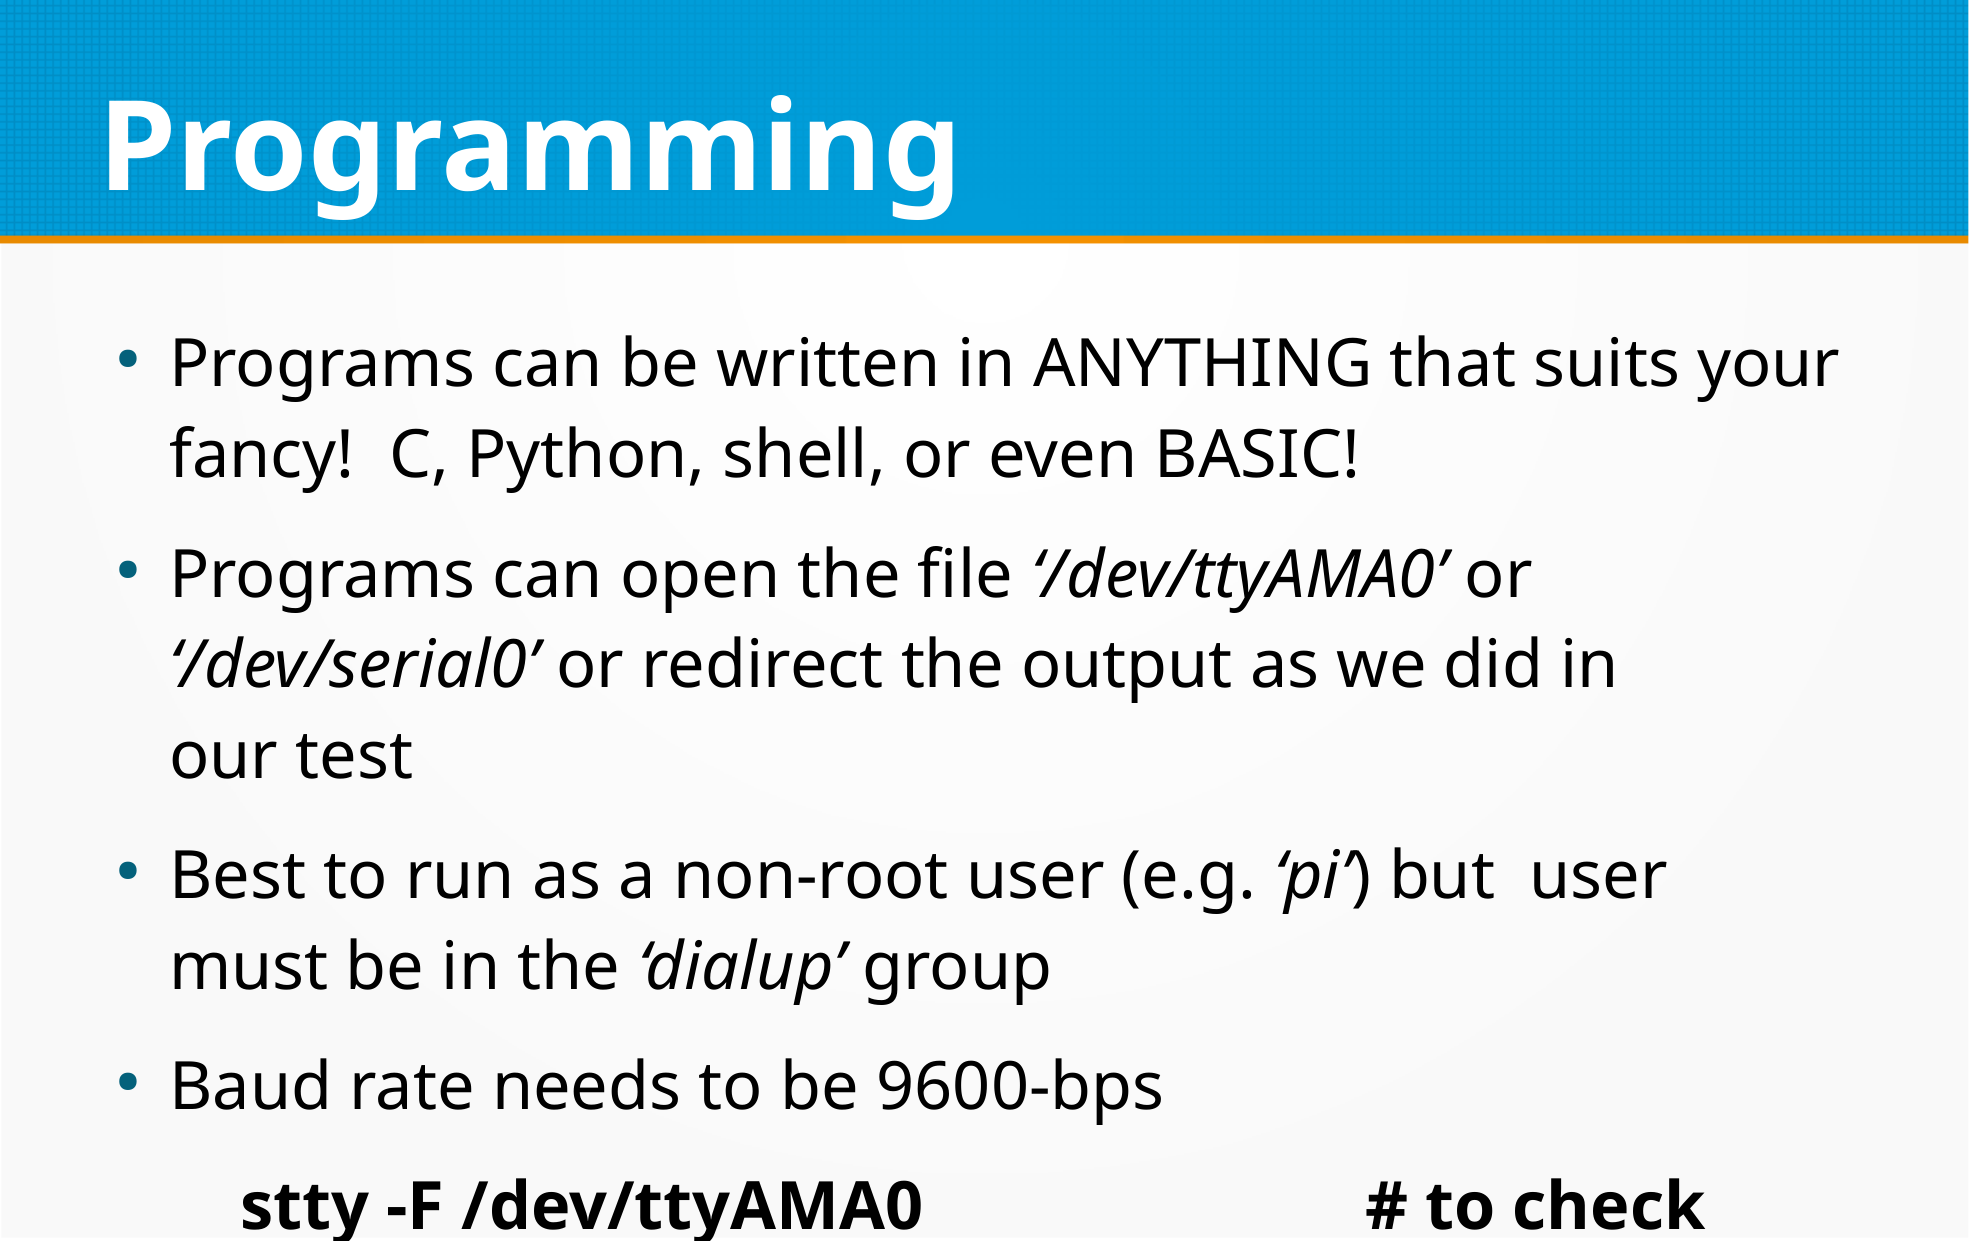

# Programming
Programs can be written in ANYTHING that suits your fancy! C, Python, shell, or even BASIC!
Programs can open the file ‘/dev/ttyAMA0’ or ‘/dev/serial0’ or redirect the output as we did in our test
Best to run as a non-root user (e.g. ‘pi’) but user must be in the ‘dialup’ group
Baud rate needs to be 9600-bps
stty -F /dev/ttyAMA0 		 			# to check
sudo stty -F /dev/ttyAMA0 9600		# to set